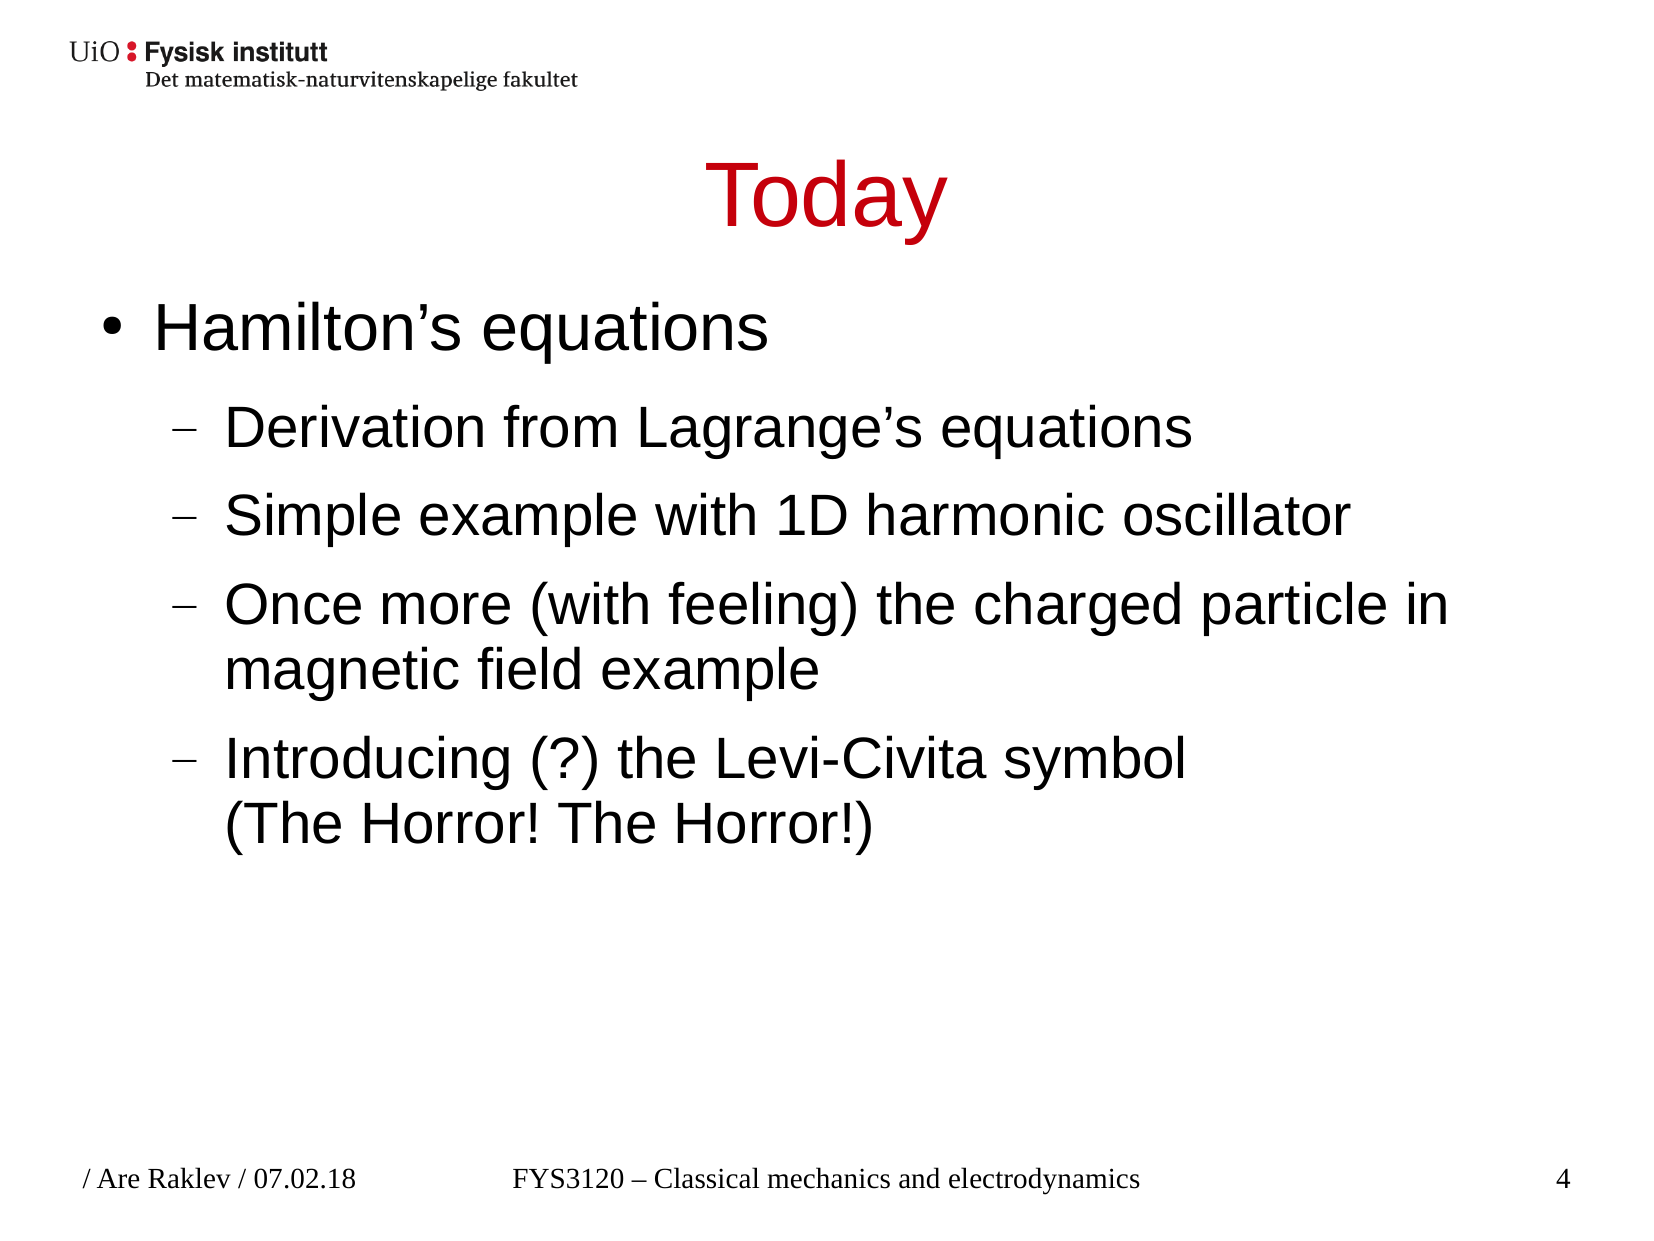

# Today
Hamilton’s equations
Derivation from Lagrange’s equations
Simple example with 1D harmonic oscillator
Once more (with feeling) the charged particle in magnetic field example
Introducing (?) the Levi-Civita symbol
(The Horror! The Horror!)
/ Are Raklev / 07.02.18
FYS3120 – Classical mechanics and electrodynamics
4